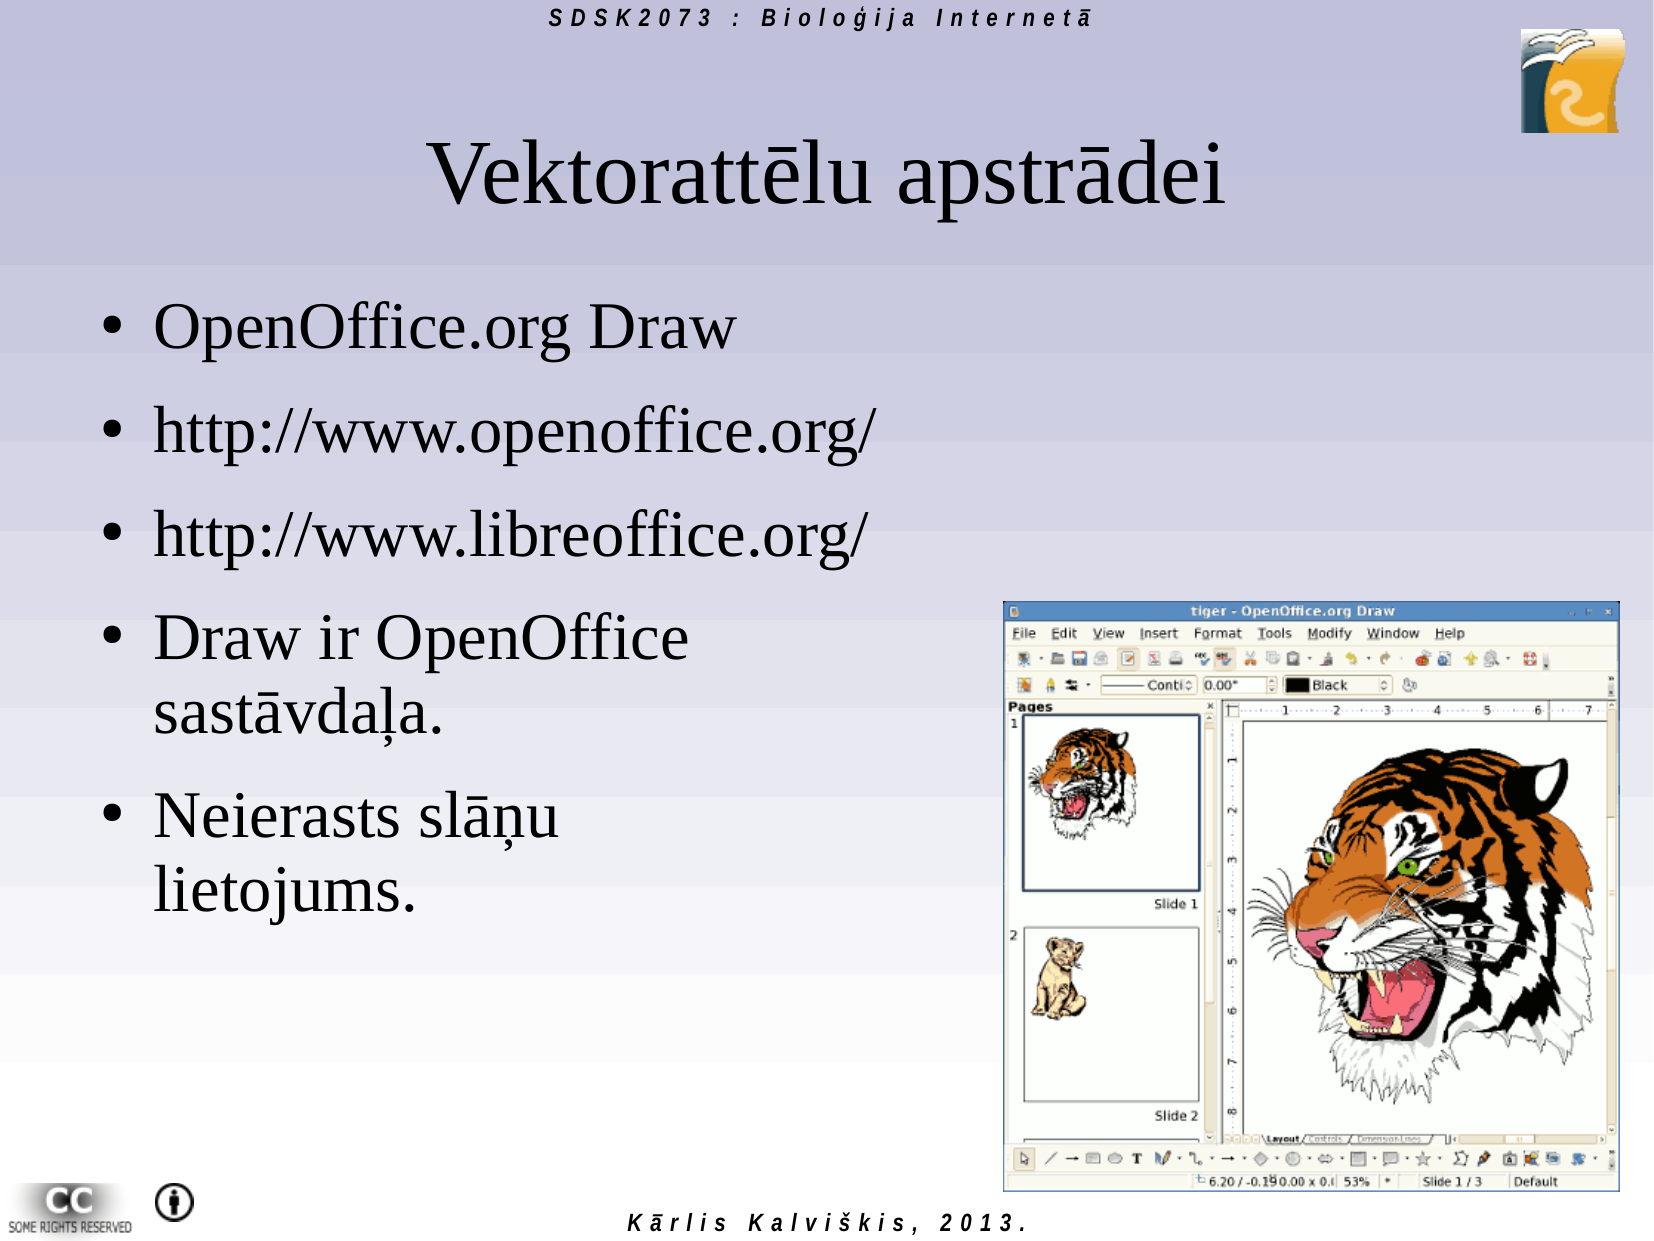

# Vektorattēlu apstrādei
OpenOffice.org Draw
http://www.openoffice.org/
http://www.libreoffice.org/
Draw ir OpenOffice
sastāvdaļa.
Neierasts slāņu
lietojums.